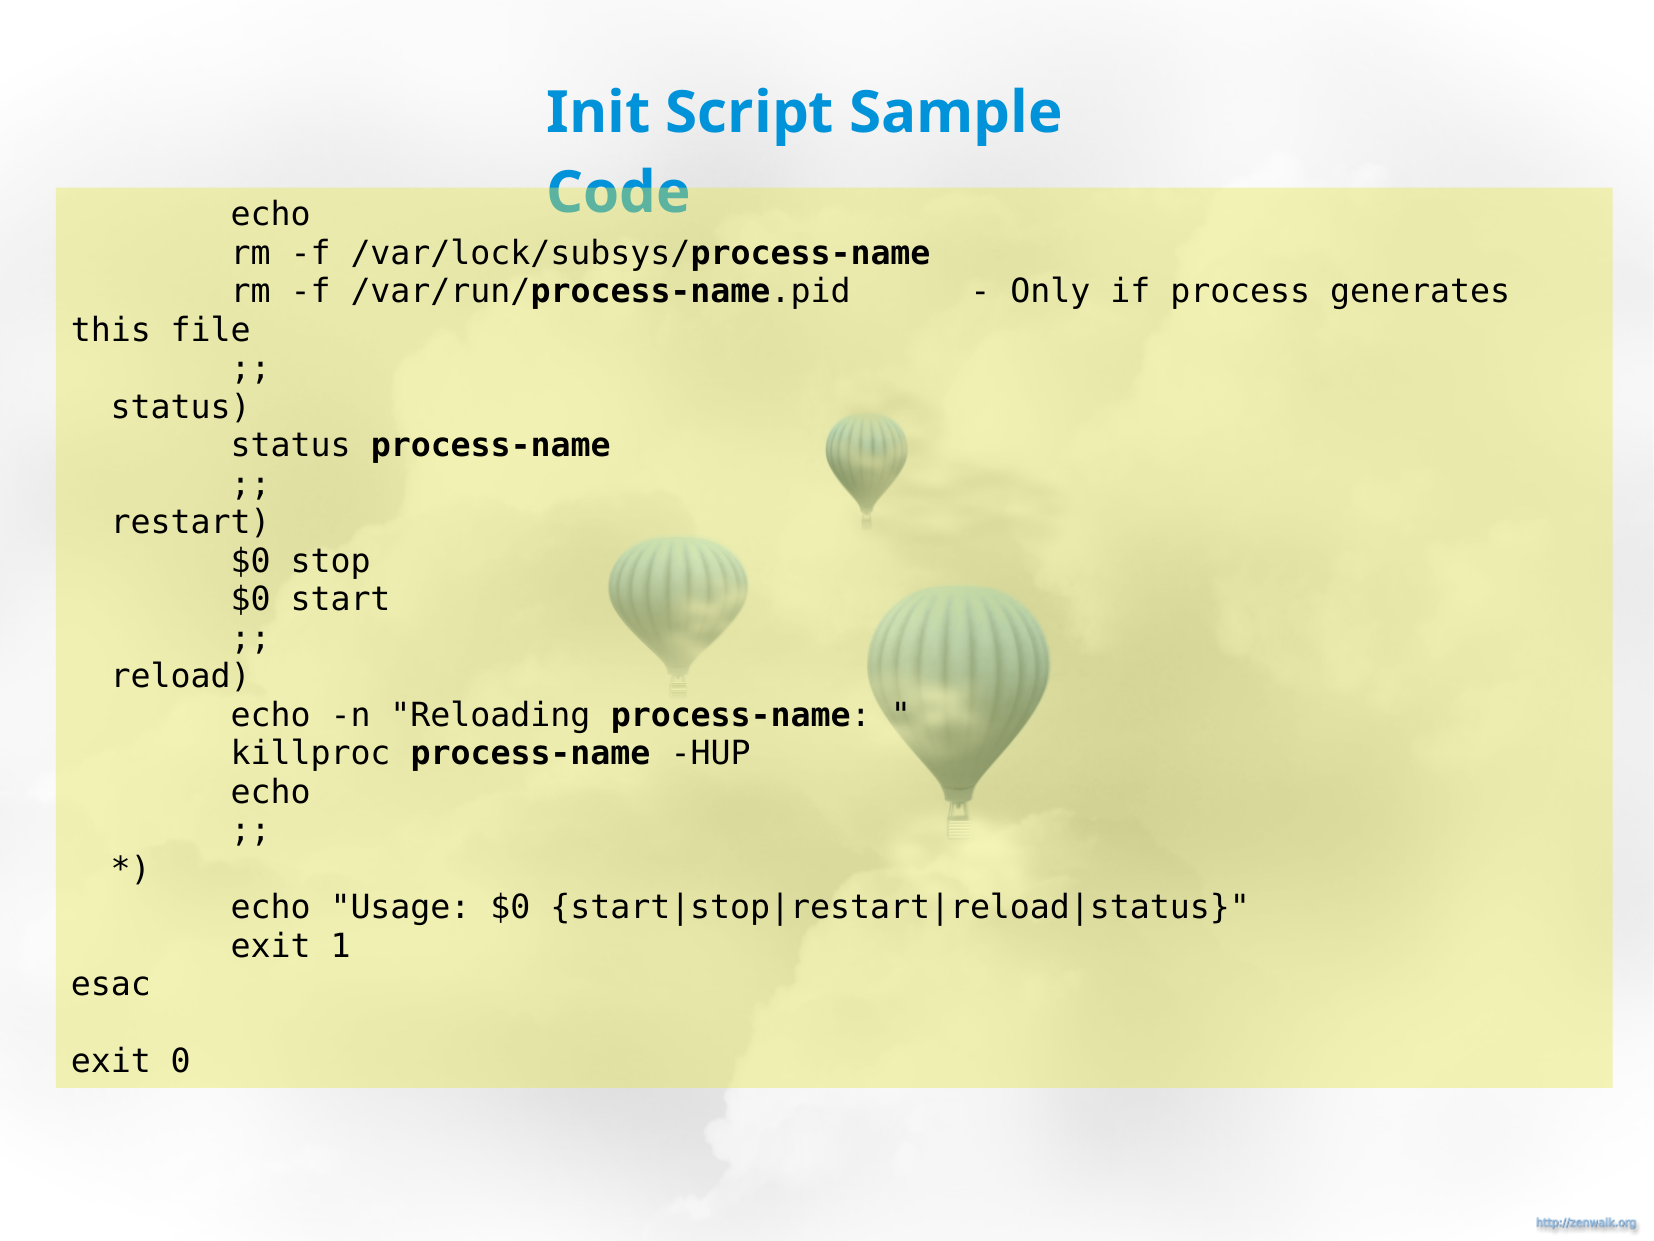

Init Script Sample Code
 echo
 rm -f /var/lock/subsys/process-name
 rm -f /var/run/process-name.pid - Only if process generates this file
 ;;
 status)
 status process-name
 ;;
 restart)
 $0 stop
 $0 start
 ;;
 reload)
 echo -n "Reloading process-name: "
 killproc process-name -HUP
 echo
 ;;
 *)
 echo "Usage: $0 {start|stop|restart|reload|status}"
 exit 1
esac
exit 0